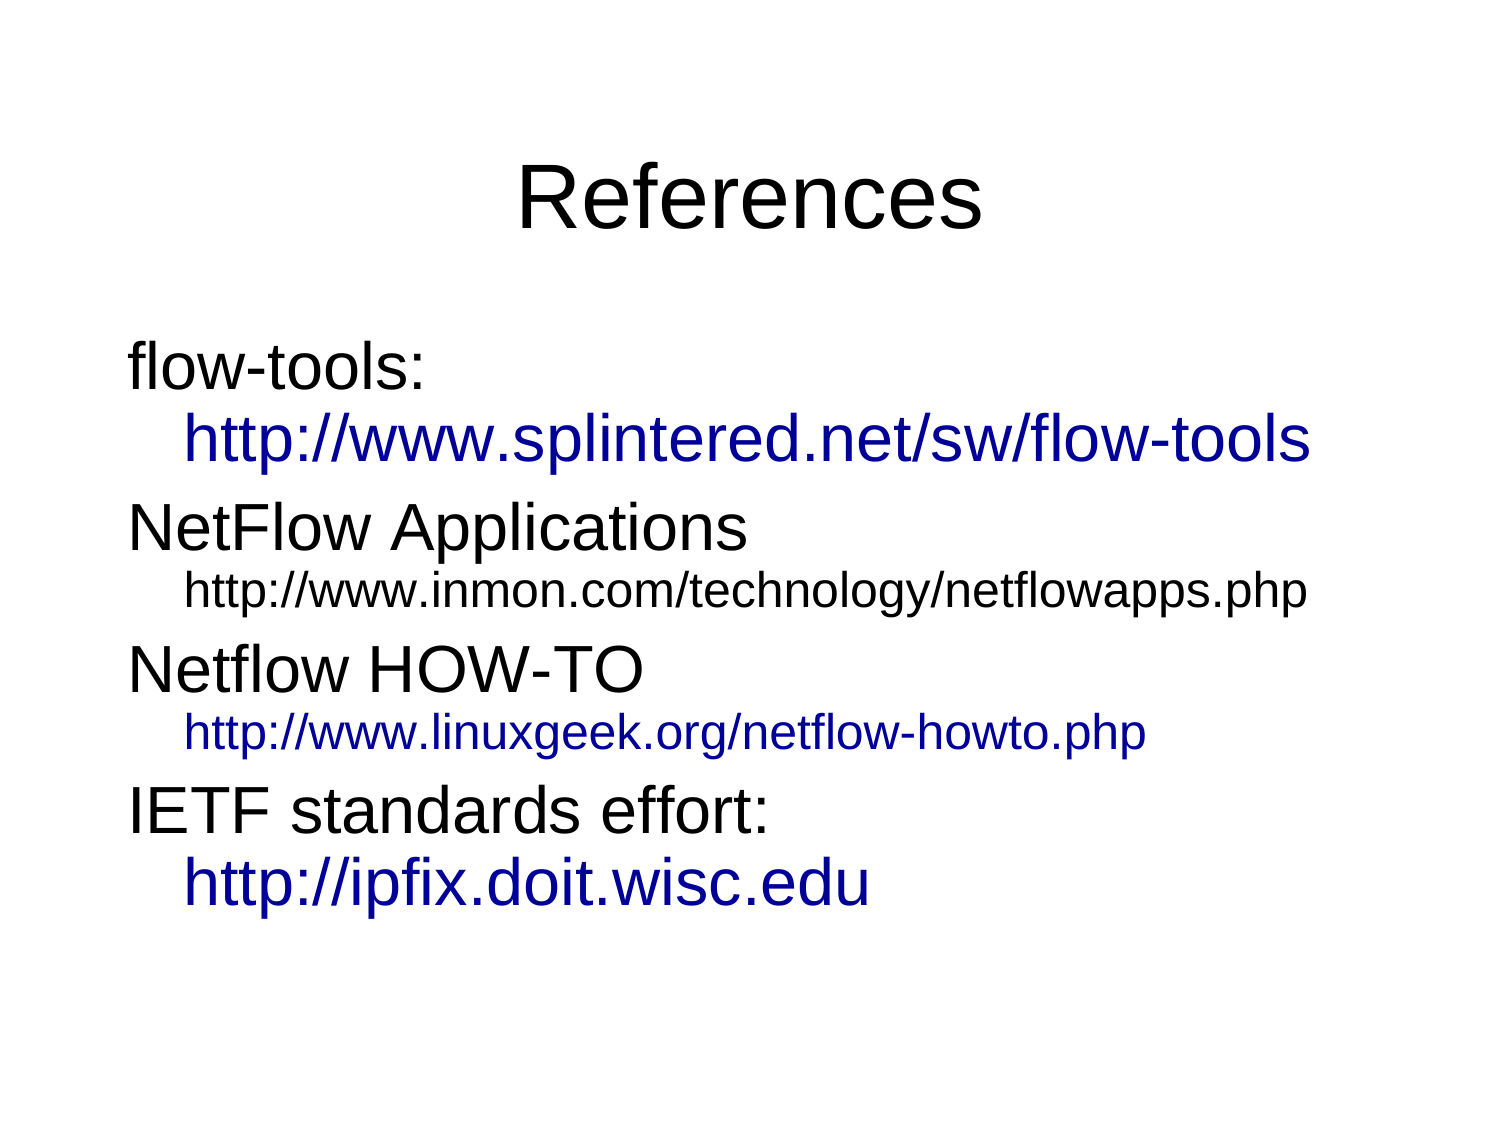

# References
flow-tools: http://www.splintered.net/sw/flow-tools
NetFlow Applications http://www.inmon.com/technology/netflowapps.php
Netflow HOW-TO
http://www.linuxgeek.org/netflow-howto.php
IETF standards effort: http://ipfix.doit.wisc.edu